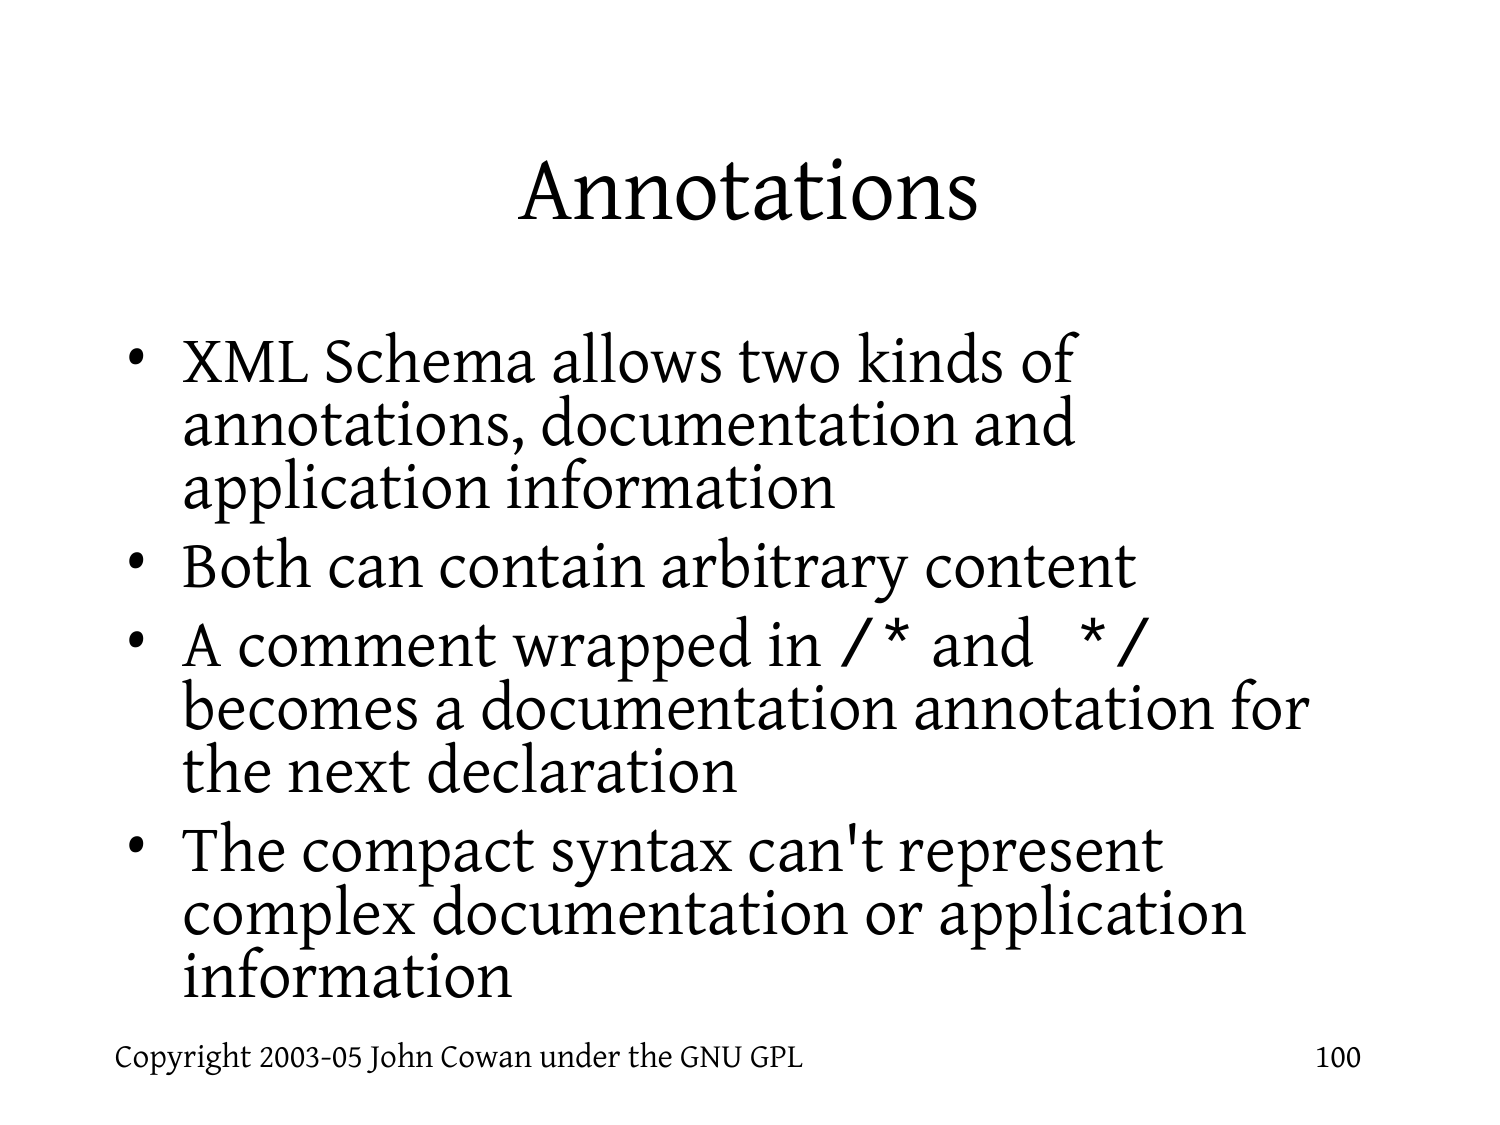

# Annotations
XML Schema allows two kinds of annotations, documentation and application information
Both can contain arbitrary content
A comment wrapped in /* and */ becomes a documentation annotation for the next declaration
The compact syntax can't represent complex documentation or application information